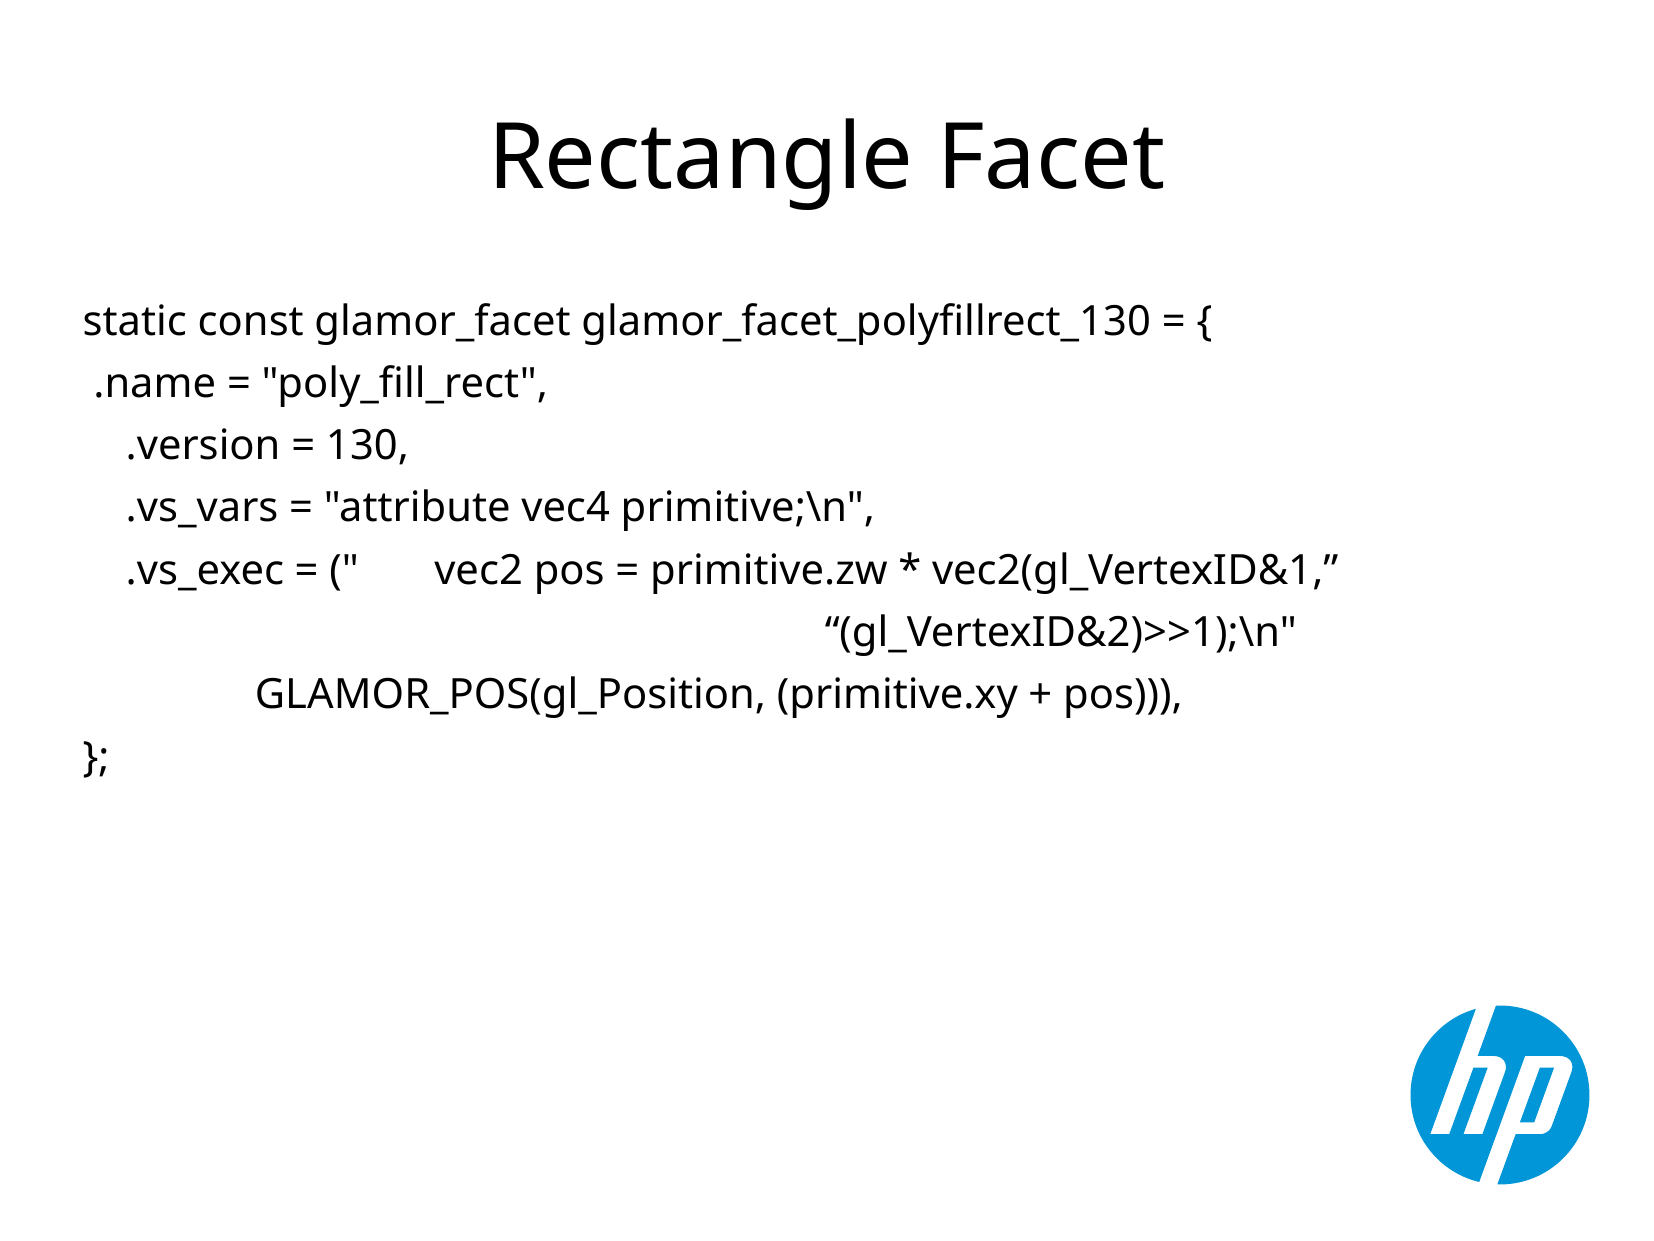

# Rectangle Facet
static const glamor_facet glamor_facet_polyfillrect_130 = {
 .name = "poly_fill_rect",
 .version = 130,
 .vs_vars = "attribute vec4 primitive;\n",
 .vs_exec = (" vec2 pos = primitive.zw * vec2(gl_VertexID&1,”
 “(gl_VertexID&2)>>1);\n"
 GLAMOR_POS(gl_Position, (primitive.xy + pos))),
};